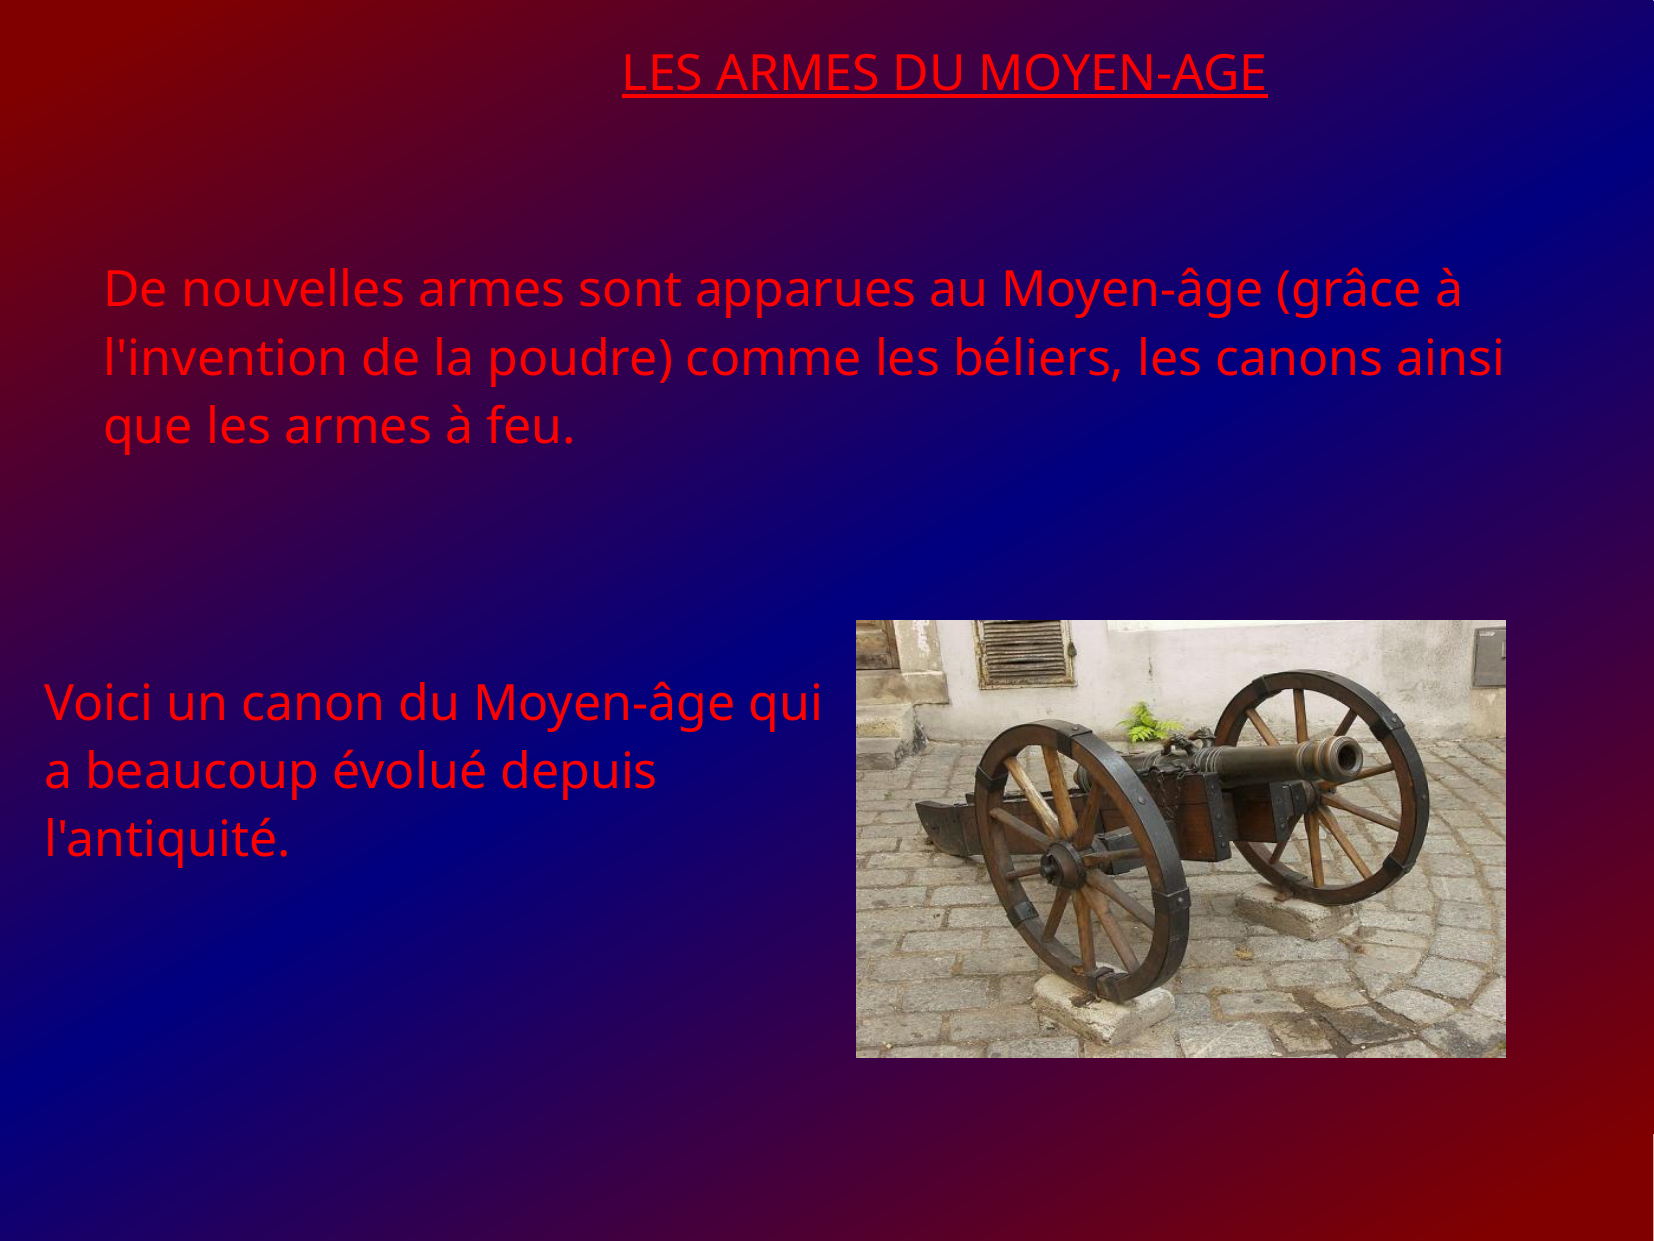

LES ARMES DU MOYEN-AGE
De nouvelles armes sont apparues au Moyen-âge (grâce à l'invention de la poudre) comme les béliers, les canons ainsi que les armes à feu.
Voici un canon du Moyen-âge qui a beaucoup évolué depuis l'antiquité.